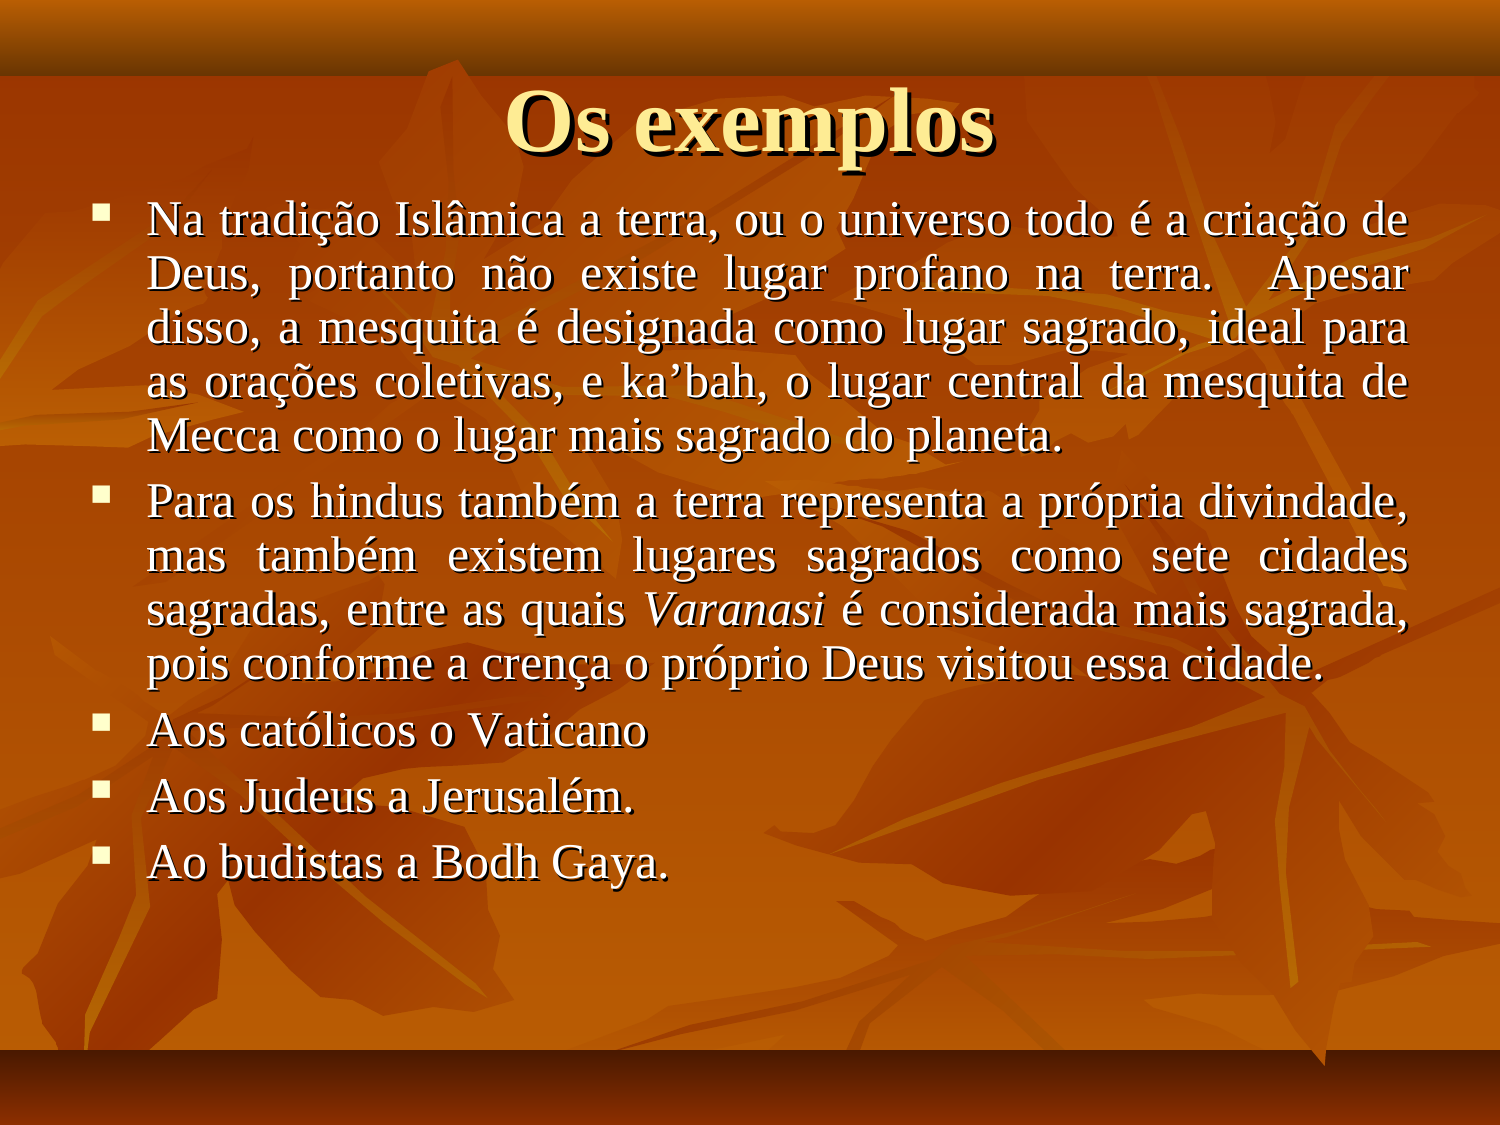

# Os exemplos
Na tradição Islâmica a terra, ou o universo todo é a criação de Deus, portanto não existe lugar profano na terra. Apesar disso, a mesquita é designada como lugar sagrado, ideal para as orações coletivas, e ka’bah, o lugar central da mesquita de Mecca como o lugar mais sagrado do planeta.
Para os hindus também a terra representa a própria divindade, mas também existem lugares sagrados como sete cidades sagradas, entre as quais Varanasi é considerada mais sagrada, pois conforme a crença o próprio Deus visitou essa cidade.
Aos católicos o Vaticano
Aos Judeus a Jerusalém.
Ao budistas a Bodh Gaya.